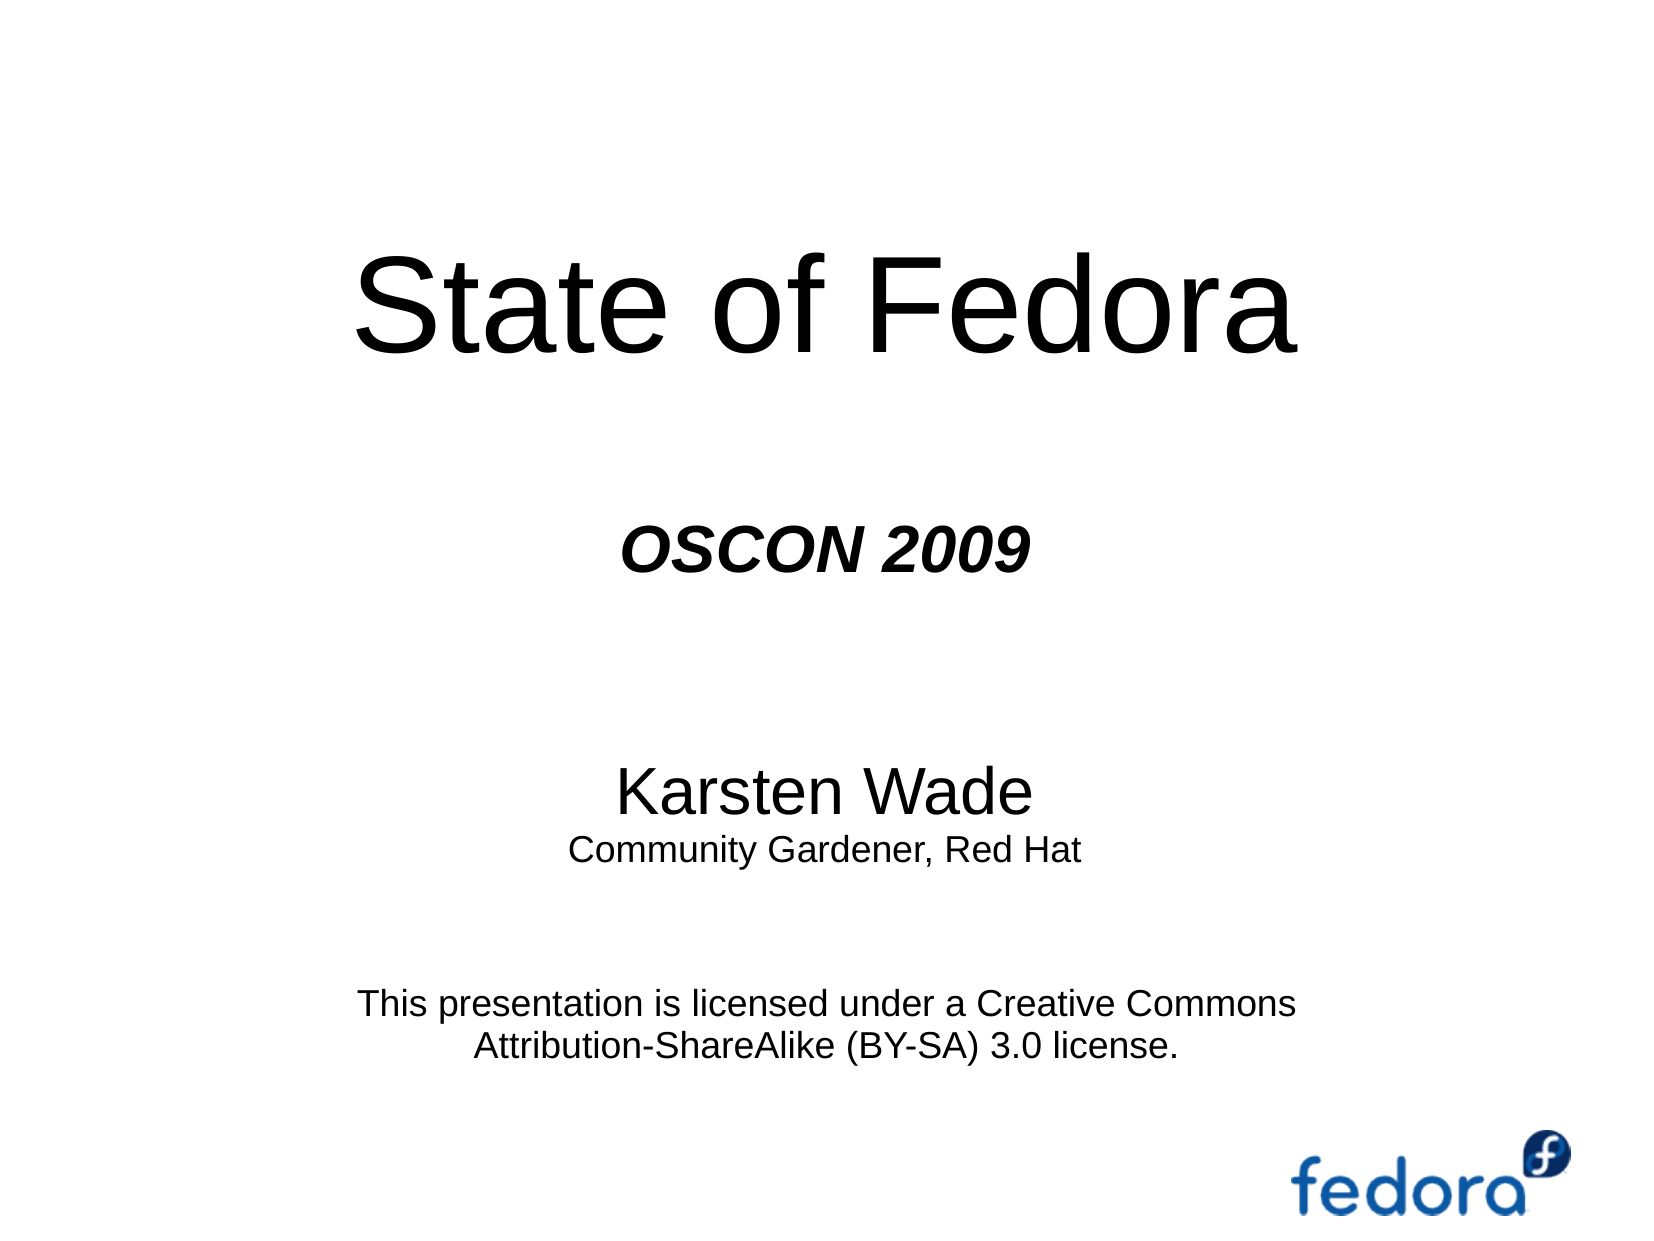

# State of Fedora OSCON 2009 Karsten Wade Community Gardener, Red Hat
This presentation is licensed under a Creative Commons
Attribution-ShareAlike (BY-SA) 3.0 license.